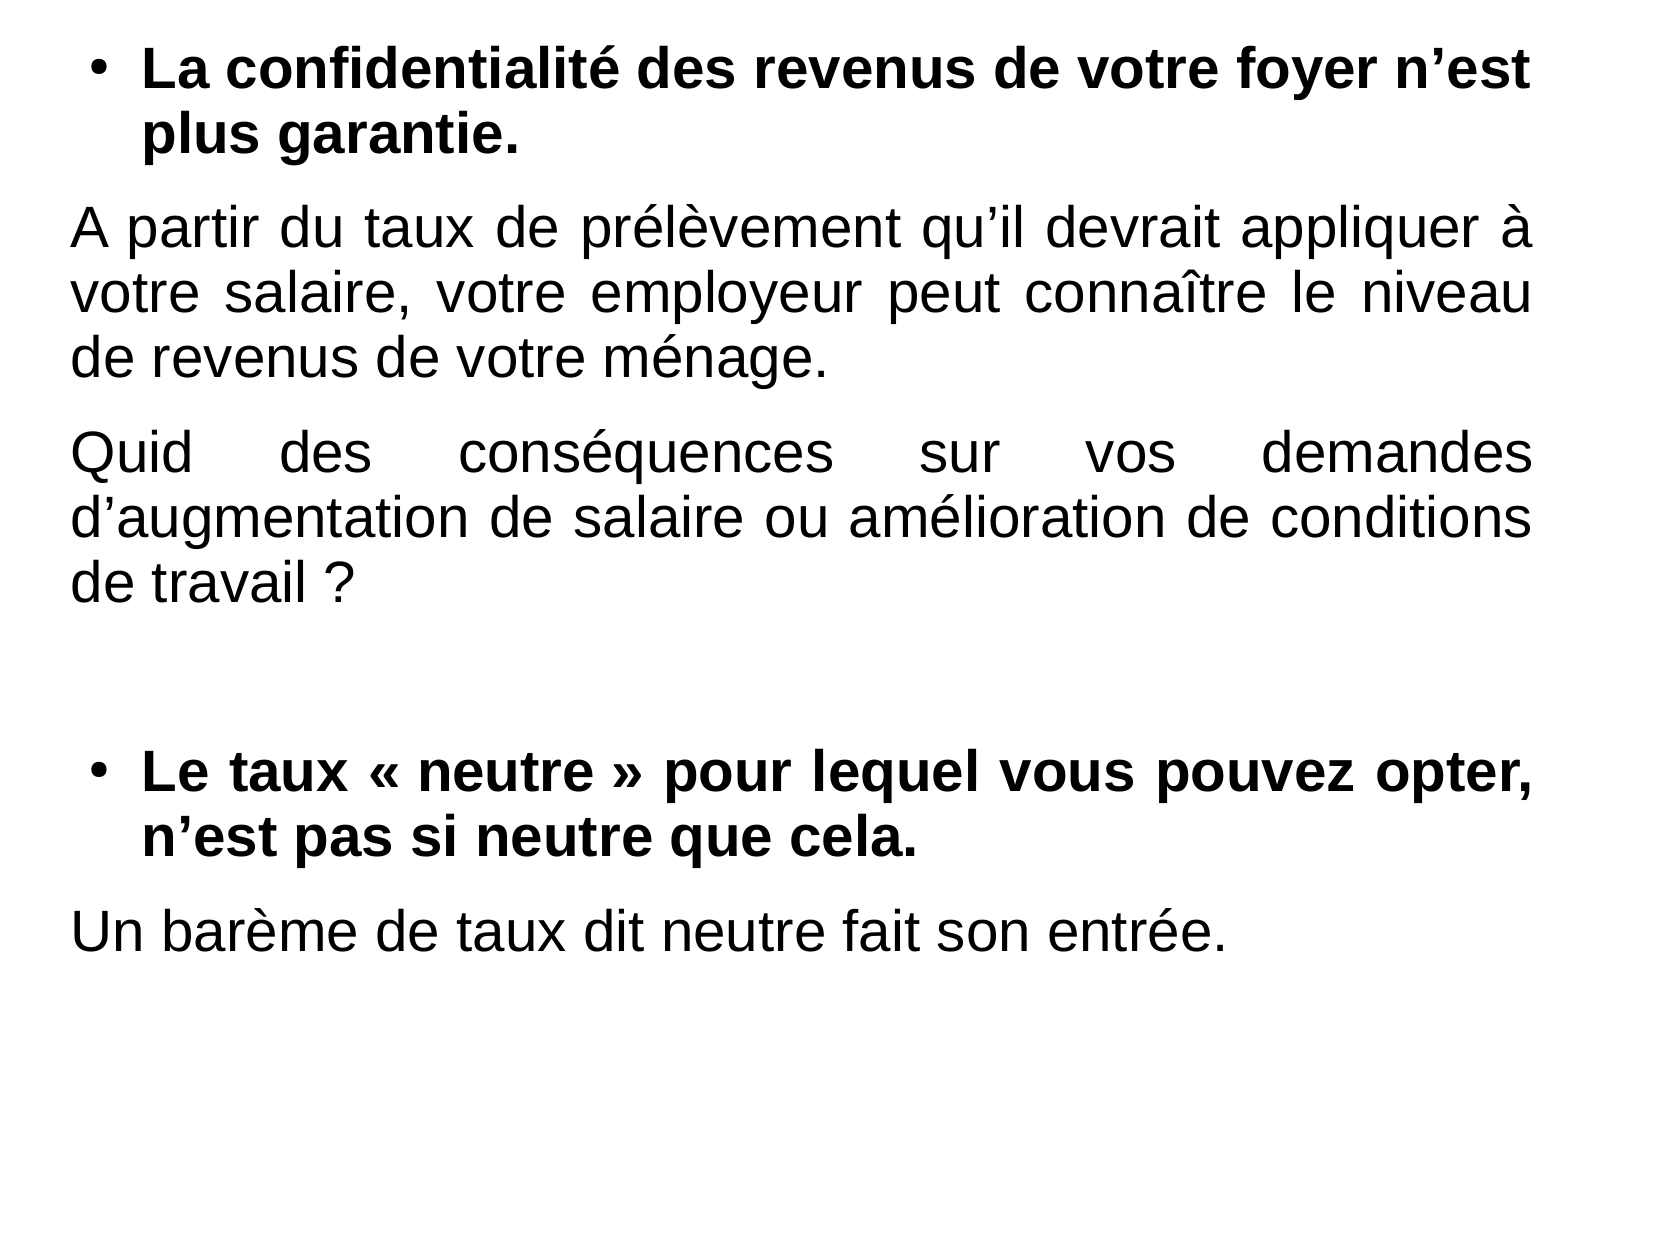

# La confidentialité des revenus de votre foyer n’est plus garantie.
A partir du taux de prélèvement qu’il devrait appliquer à votre salaire, votre employeur peut connaître le niveau de revenus de votre ménage.
Quid des conséquences sur vos demandes d’augmentation de salaire ou amélioration de conditions de travail ?
Le taux « neutre » pour lequel vous pouvez opter, n’est pas si neutre que cela.
Un barème de taux dit neutre fait son entrée.